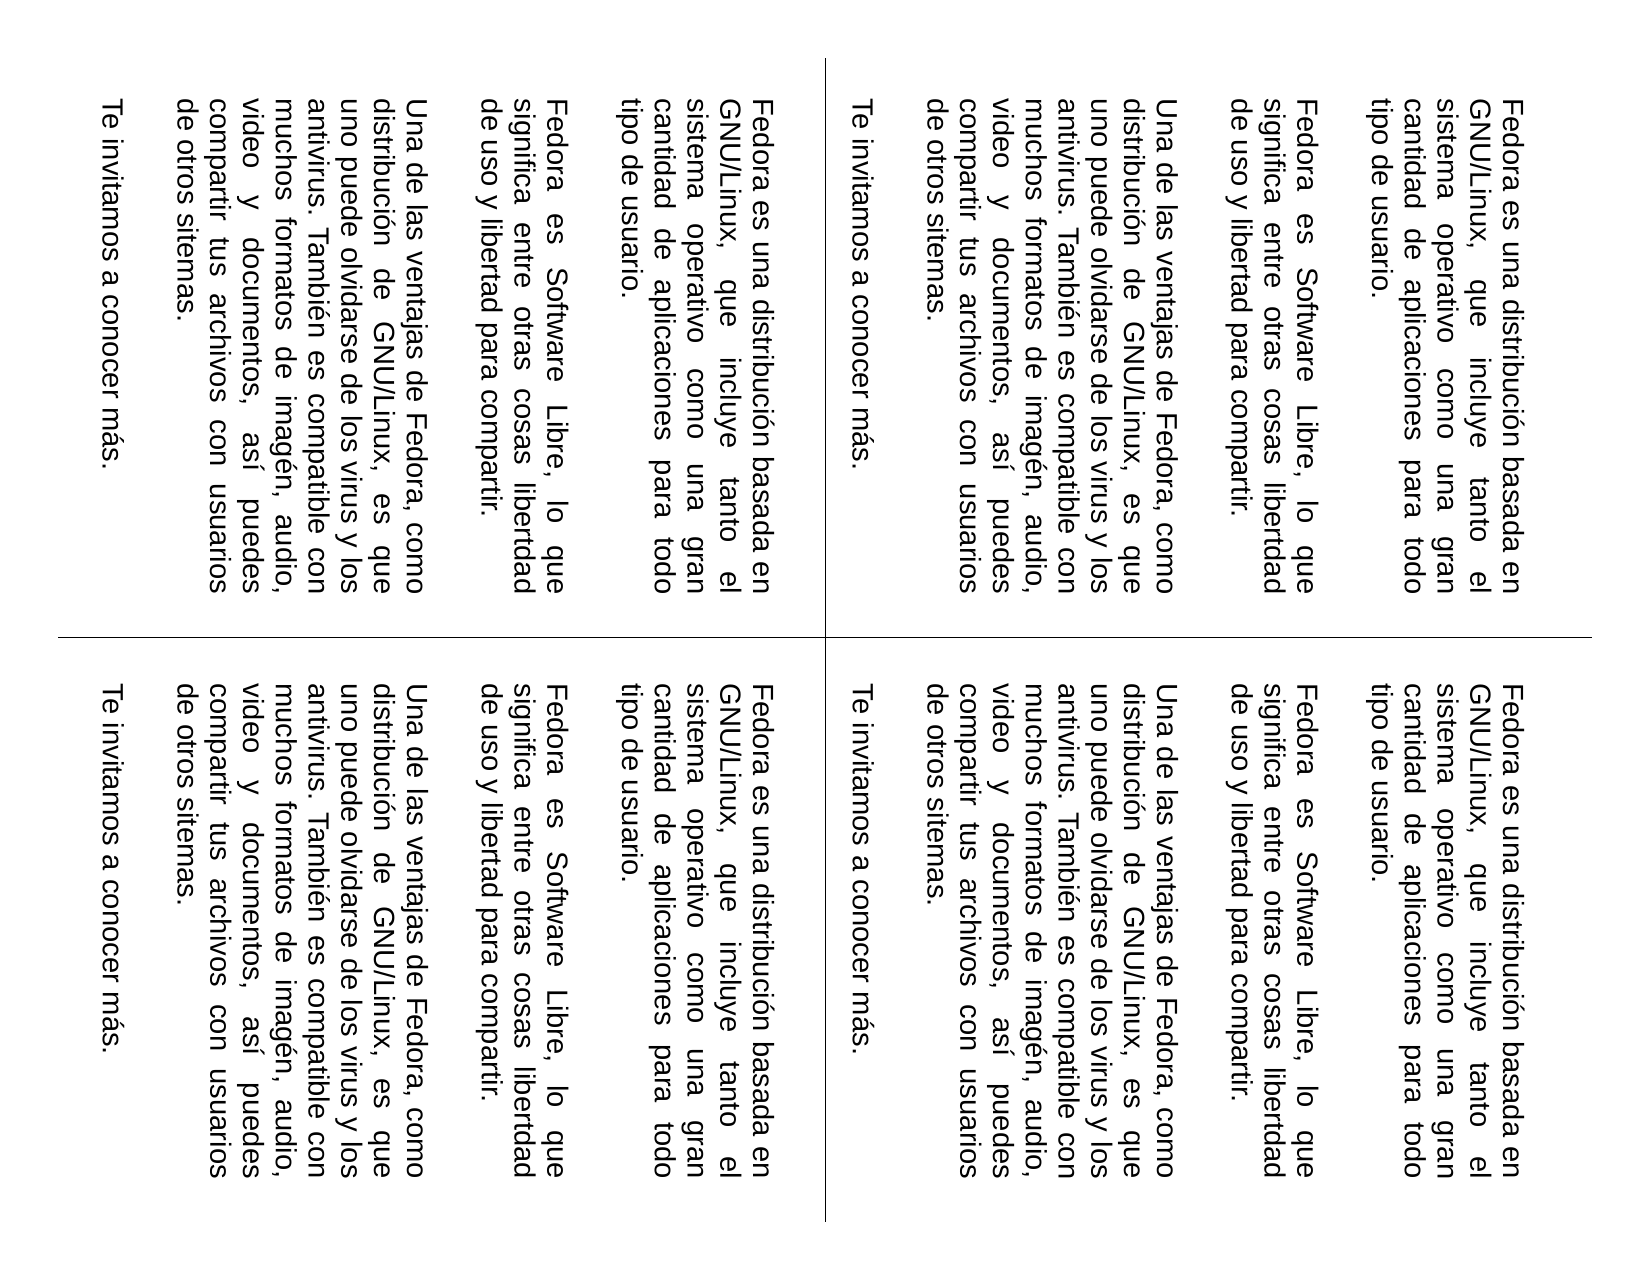

Fedora es una distribución basada en GNU/Linux, que incluye tanto el sistema operativo como una gran cantidad de aplicaciones para todo tipo de usuario.
Fedora es Software Libre, lo que significa entre otras cosas libertdad de uso y libertad para compartir.
Una de las ventajas de Fedora, como distribución de GNU/Linux, es que uno puede olvidarse de los virus y los antivirus. También es compatible con muchos formatos de imagén, audio, video y documentos, así puedes compartir tus archivos con usuarios de otros sitemas.
Te invitamos a conocer más.
Fedora es una distribución basada en GNU/Linux, que incluye tanto el sistema operativo como una gran cantidad de aplicaciones para todo tipo de usuario.
Fedora es Software Libre, lo que significa entre otras cosas libertdad de uso y libertad para compartir.
Una de las ventajas de Fedora, como distribución de GNU/Linux, es que uno puede olvidarse de los virus y los antivirus. También es compatible con muchos formatos de imagén, audio, video y documentos, así puedes compartir tus archivos con usuarios de otros sitemas.
Te invitamos a conocer más.
Fedora es una distribución basada en GNU/Linux, que incluye tanto el sistema operativo como una gran cantidad de aplicaciones para todo tipo de usuario.
Fedora es Software Libre, lo que significa entre otras cosas libertdad de uso y libertad para compartir.
Una de las ventajas de Fedora, como distribución de GNU/Linux, es que uno puede olvidarse de los virus y los antivirus. También es compatible con muchos formatos de imagén, audio, video y documentos, así puedes compartir tus archivos con usuarios de otros sitemas.
Te invitamos a conocer más.
Fedora es una distribución basada en GNU/Linux, que incluye tanto el sistema operativo como una gran cantidad de aplicaciones para todo tipo de usuario.
Fedora es Software Libre, lo que significa entre otras cosas libertdad de uso y libertad para compartir.
Una de las ventajas de Fedora, como distribución de GNU/Linux, es que uno puede olvidarse de los virus y los antivirus. También es compatible con muchos formatos de imagén, audio, video y documentos, así puedes compartir tus archivos con usuarios de otros sitemas.
Te invitamos a conocer más.